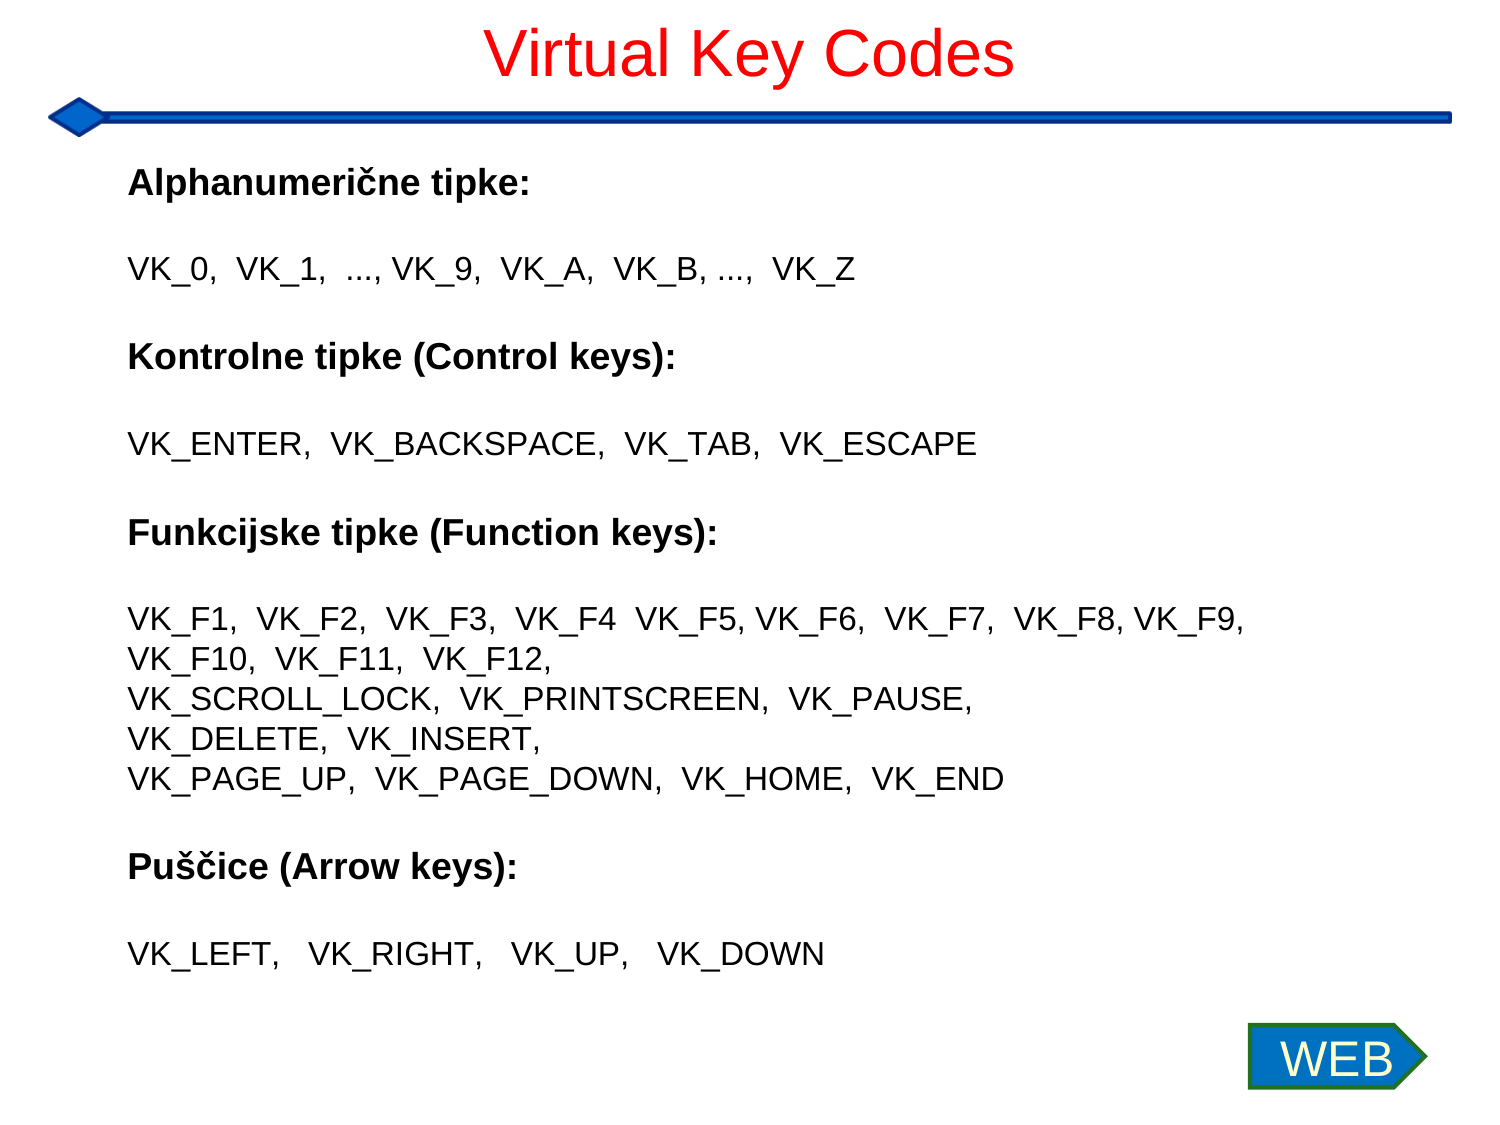

# Virtual Key Codes
Alphanumerične tipke:
VK_0, VK_1, ..., VK_9, VK_A, VK_B, ..., VK_Z
Kontrolne tipke (Control keys):
VK_ENTER, VK_BACKSPACE, VK_TAB, VK_ESCAPE
Funkcijske tipke (Function keys):
VK_F1, VK_F2, VK_F3, VK_F4 VK_F5, VK_F6, VK_F7, VK_F8, VK_F9, VK_F10, VK_F11, VK_F12,
VK_SCROLL_LOCK, VK_PRINTSCREEN, VK_PAUSE,
VK_DELETE, VK_INSERT,
VK_PAGE_UP, VK_PAGE_DOWN, VK_HOME, VK_END
Puščice (Arrow keys):
VK_LEFT, VK_RIGHT, VK_UP, VK_DOWN
WEB